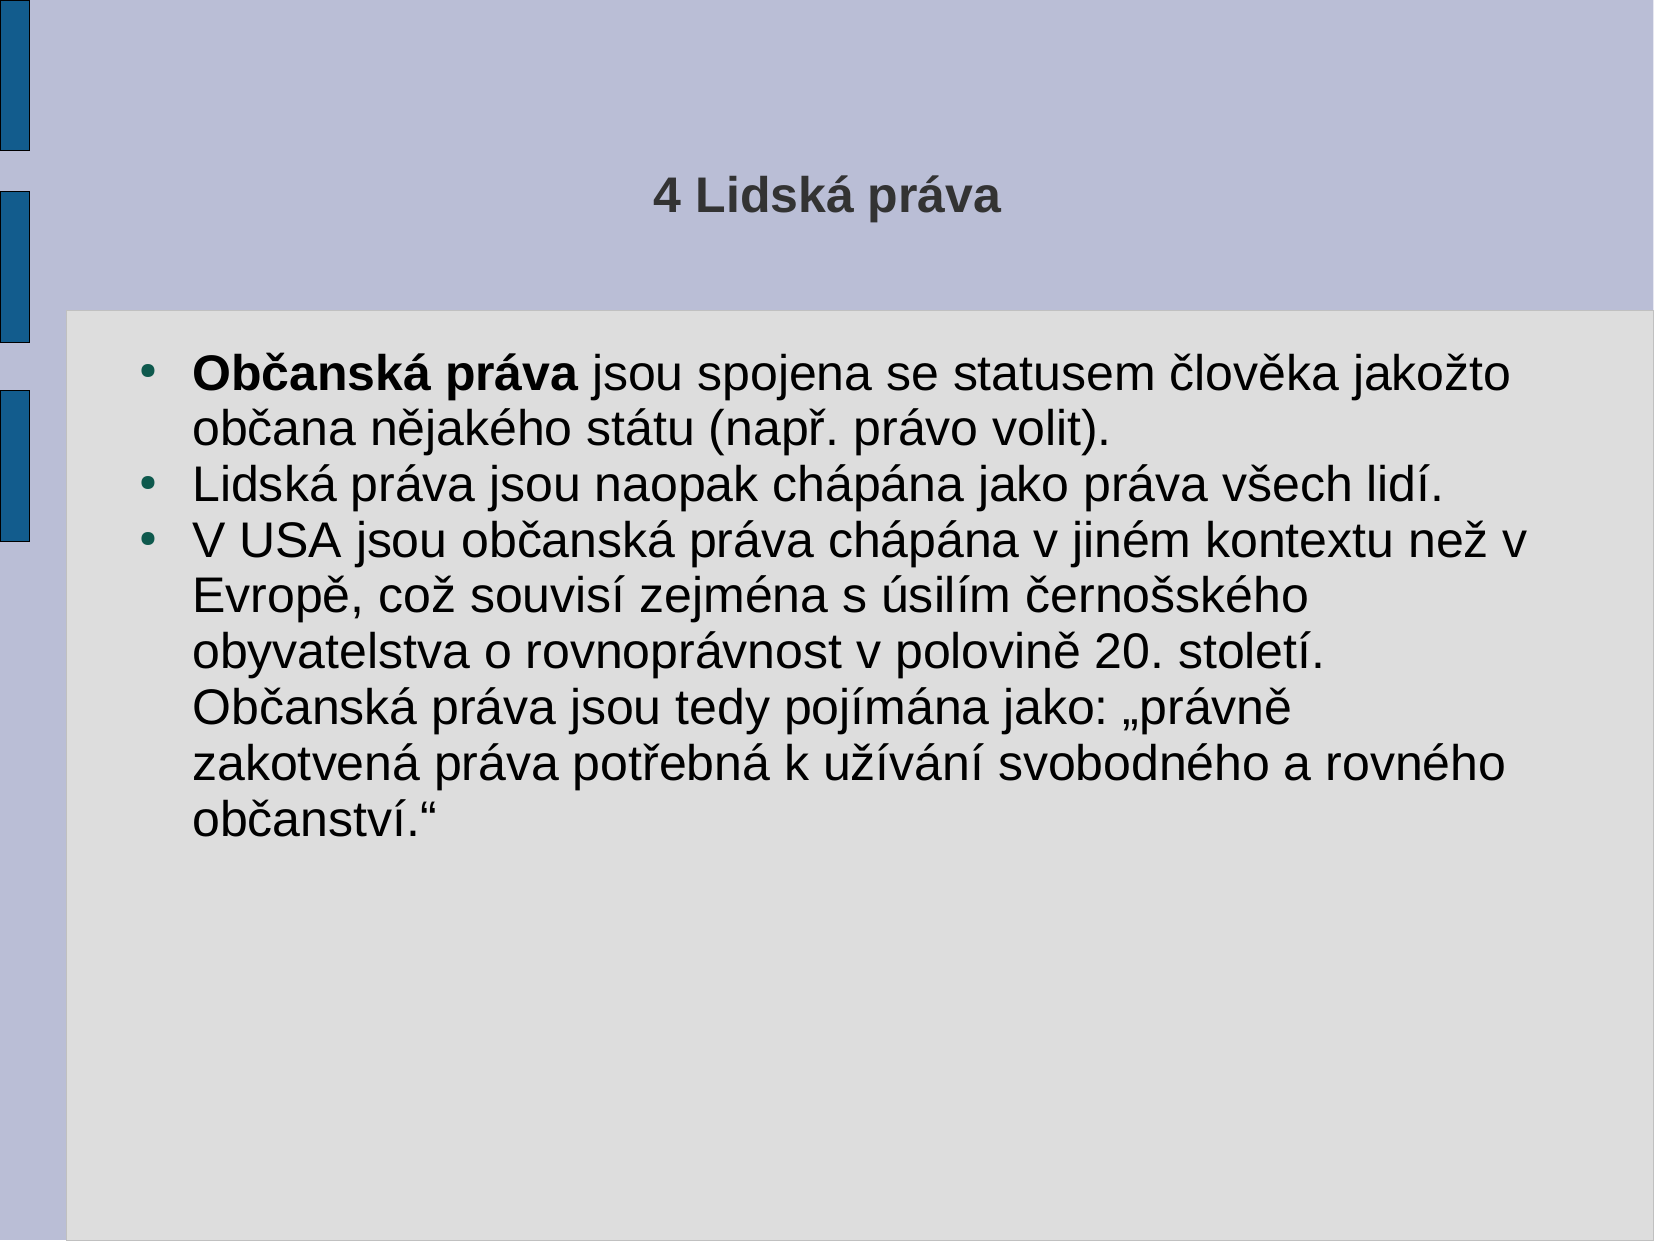

# 4 Lidská práva
Občanská práva jsou spojena se statusem člověka jakožto občana nějakého státu (např. právo volit).
Lidská práva jsou naopak chápána jako práva všech lidí.
V USA jsou občanská práva chápána v jiném kontextu než v Evropě, což souvisí zejména s úsilím černošského obyvatelstva o rovnoprávnost v polovině 20. století. Občanská práva jsou tedy pojímána jako: „právně zakotvená práva potřebná k užívání svobodného a rovného občanství.“